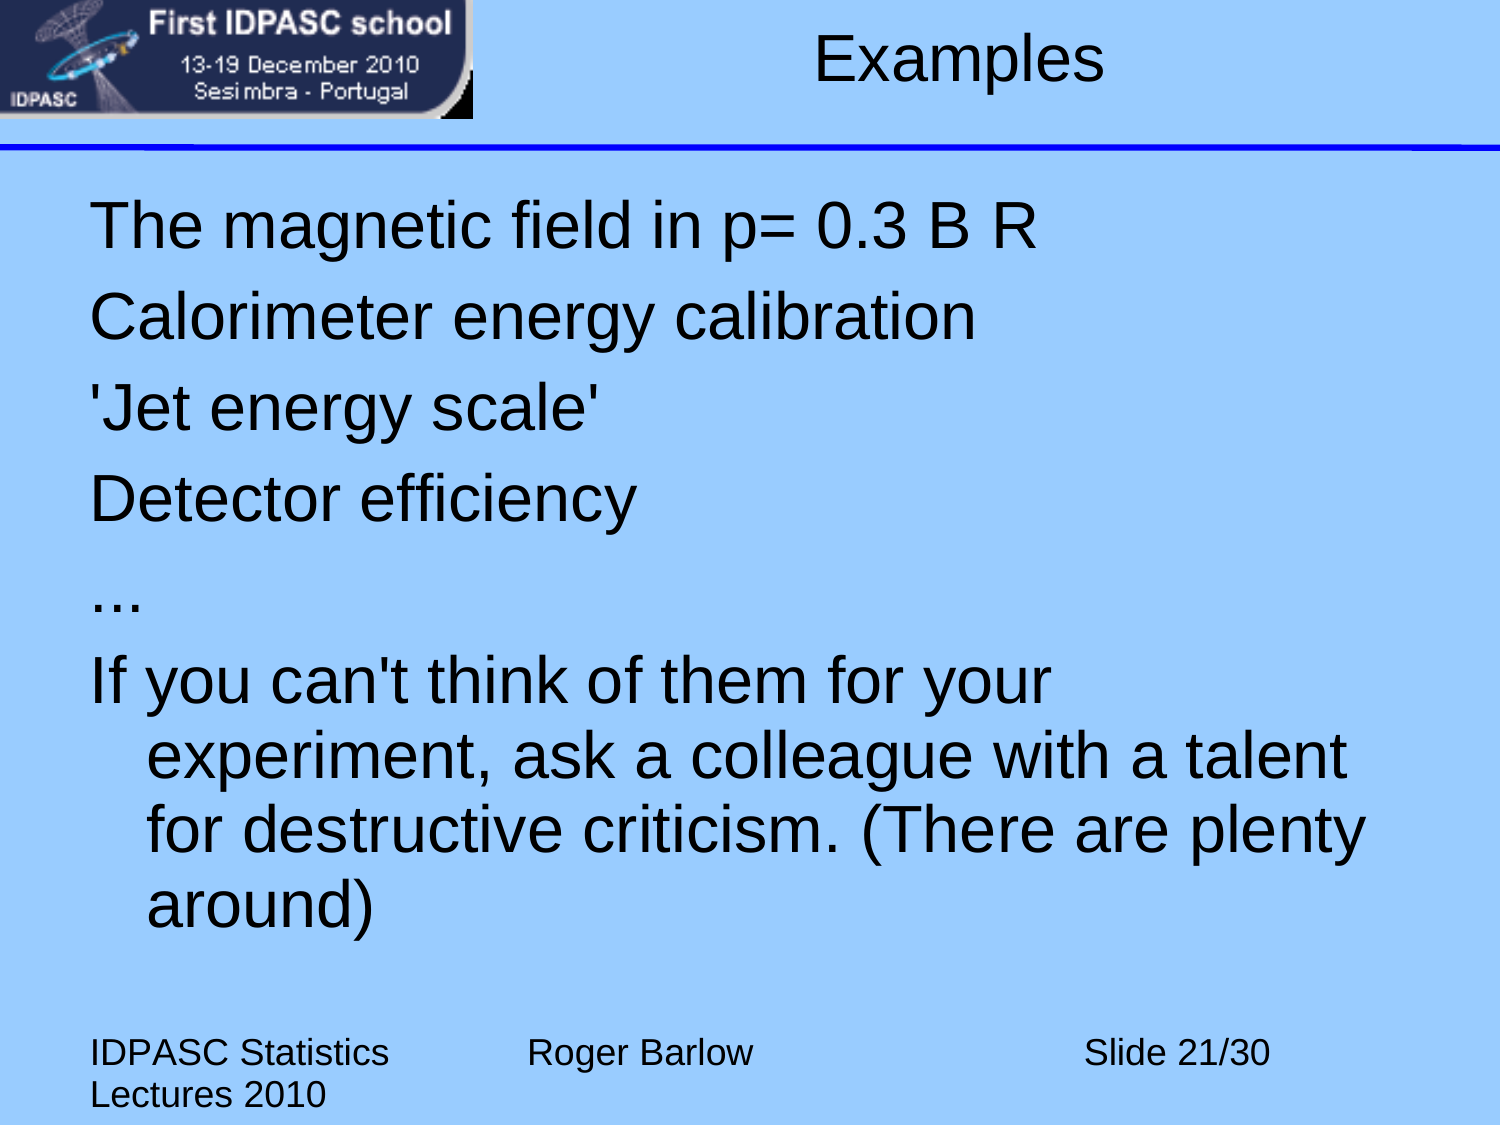

# Examples
The magnetic field in p= 0.3 B R
Calorimeter energy calibration
'Jet energy scale'
Detector efficiency
...
If you can't think of them for your experiment, ask a colleague with a talent for destructive criticism. (There are plenty around)
21